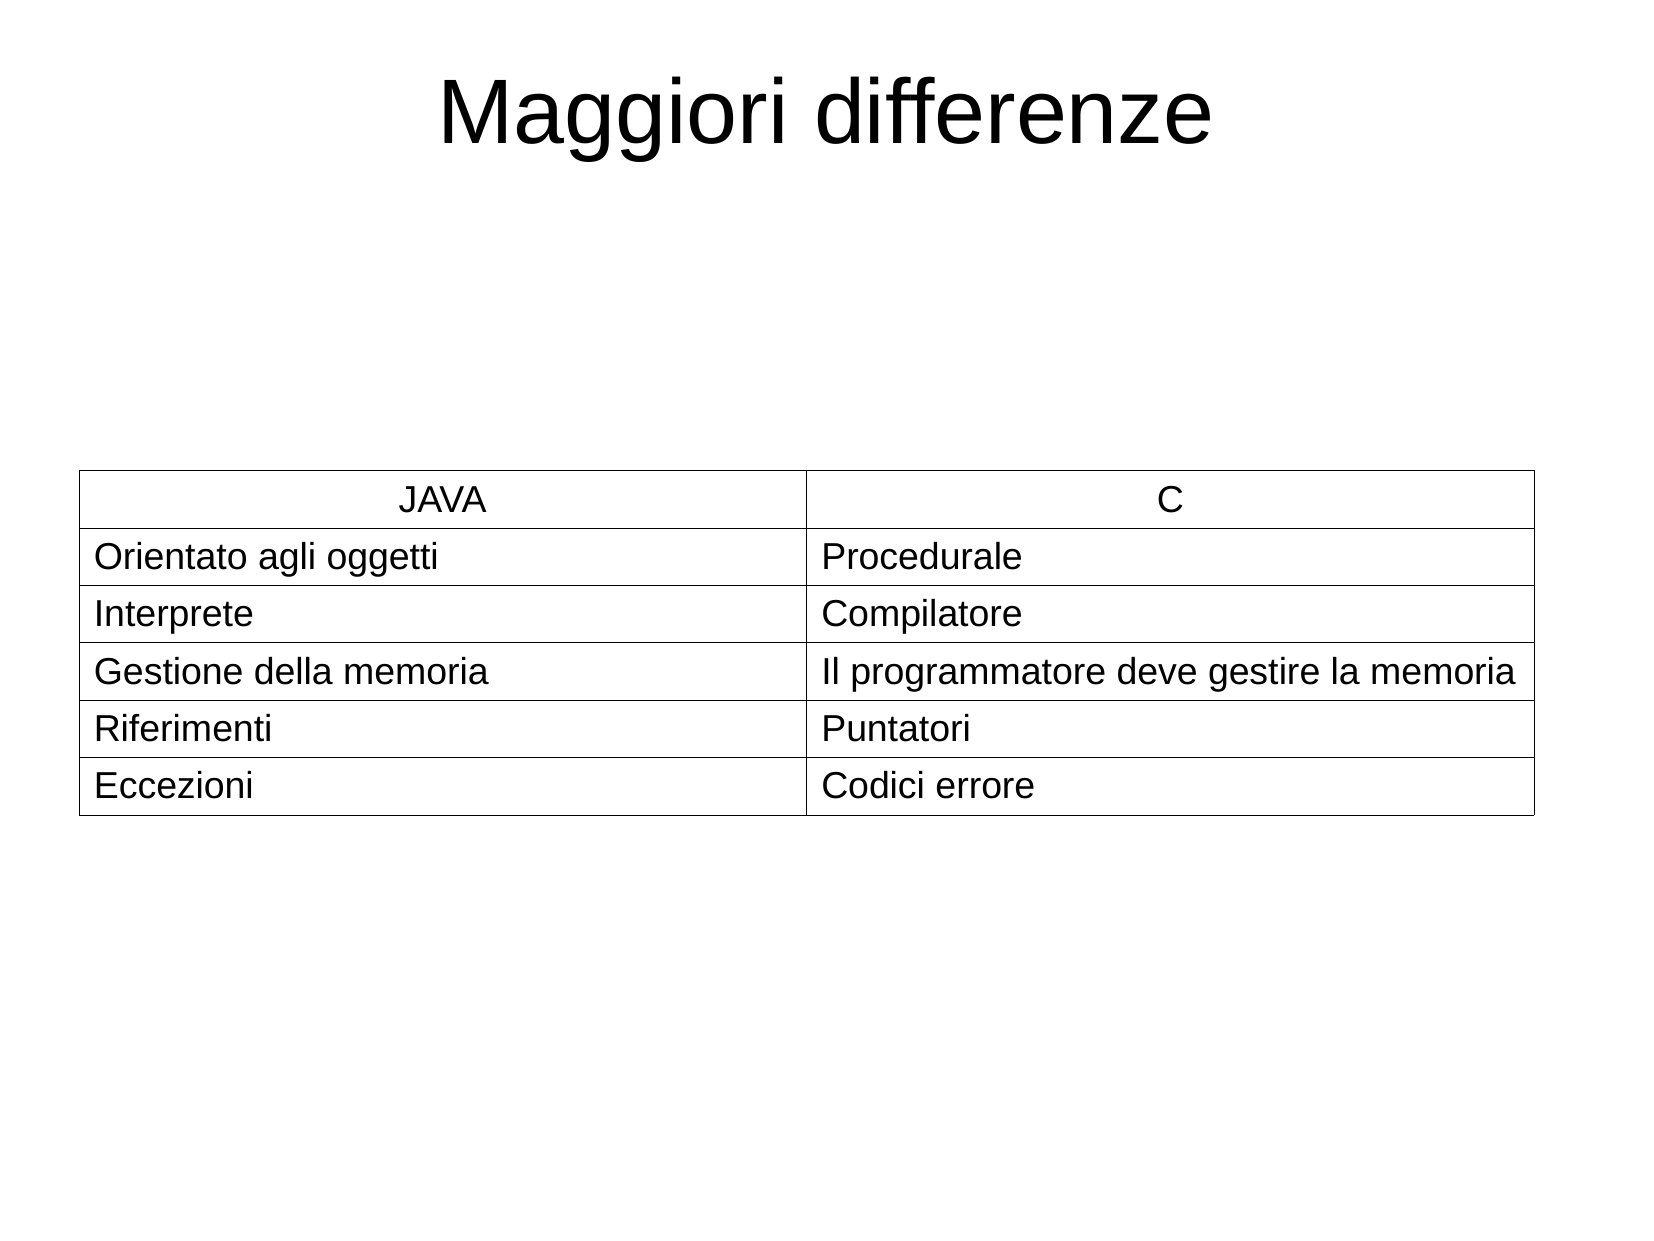

# Maggiori differenze
| JAVA | C |
| --- | --- |
| Orientato agli oggetti | Procedurale |
| Interprete | Compilatore |
| Gestione della memoria | Il programmatore deve gestire la memoria |
| Riferimenti | Puntatori |
| Eccezioni | Codici errore |